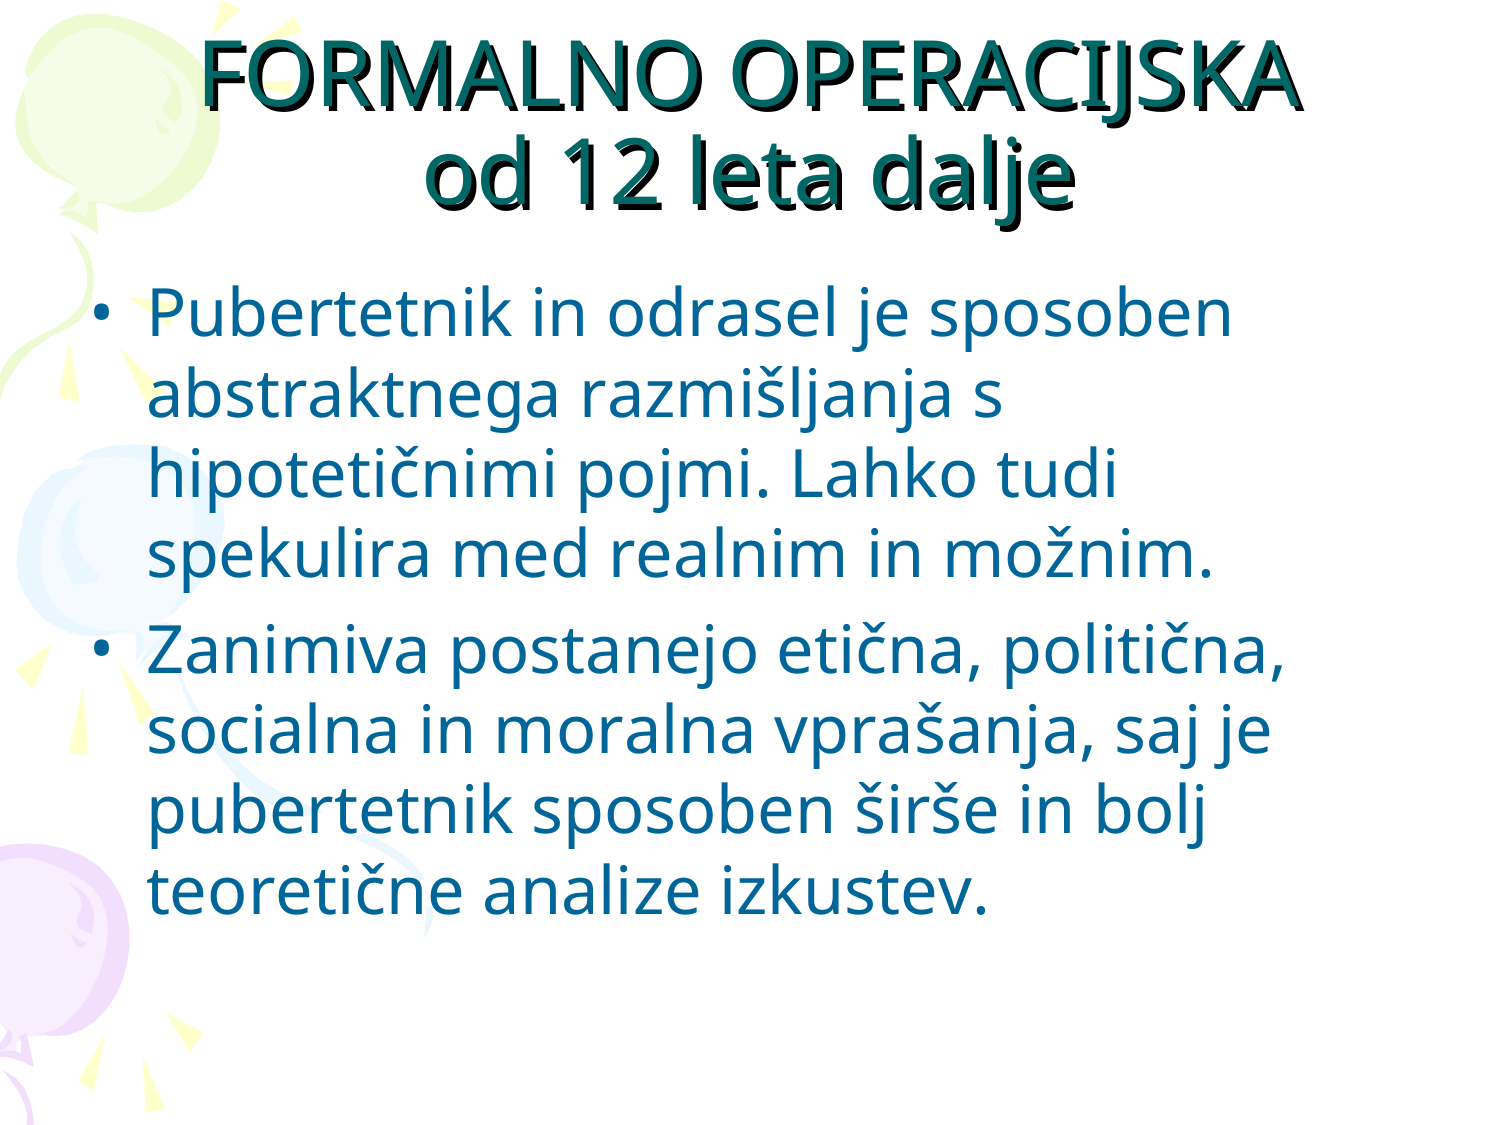

# FORMALNO OPERACIJSKA od 12 leta dalje
Pubertetnik in odrasel je sposoben abstraktnega razmišljanja s hipotetičnimi pojmi. Lahko tudi spekulira med realnim in možnim.
Zanimiva postanejo etična, politična, socialna in moralna vprašanja, saj je pubertetnik sposoben širše in bolj teoretične analize izkustev.